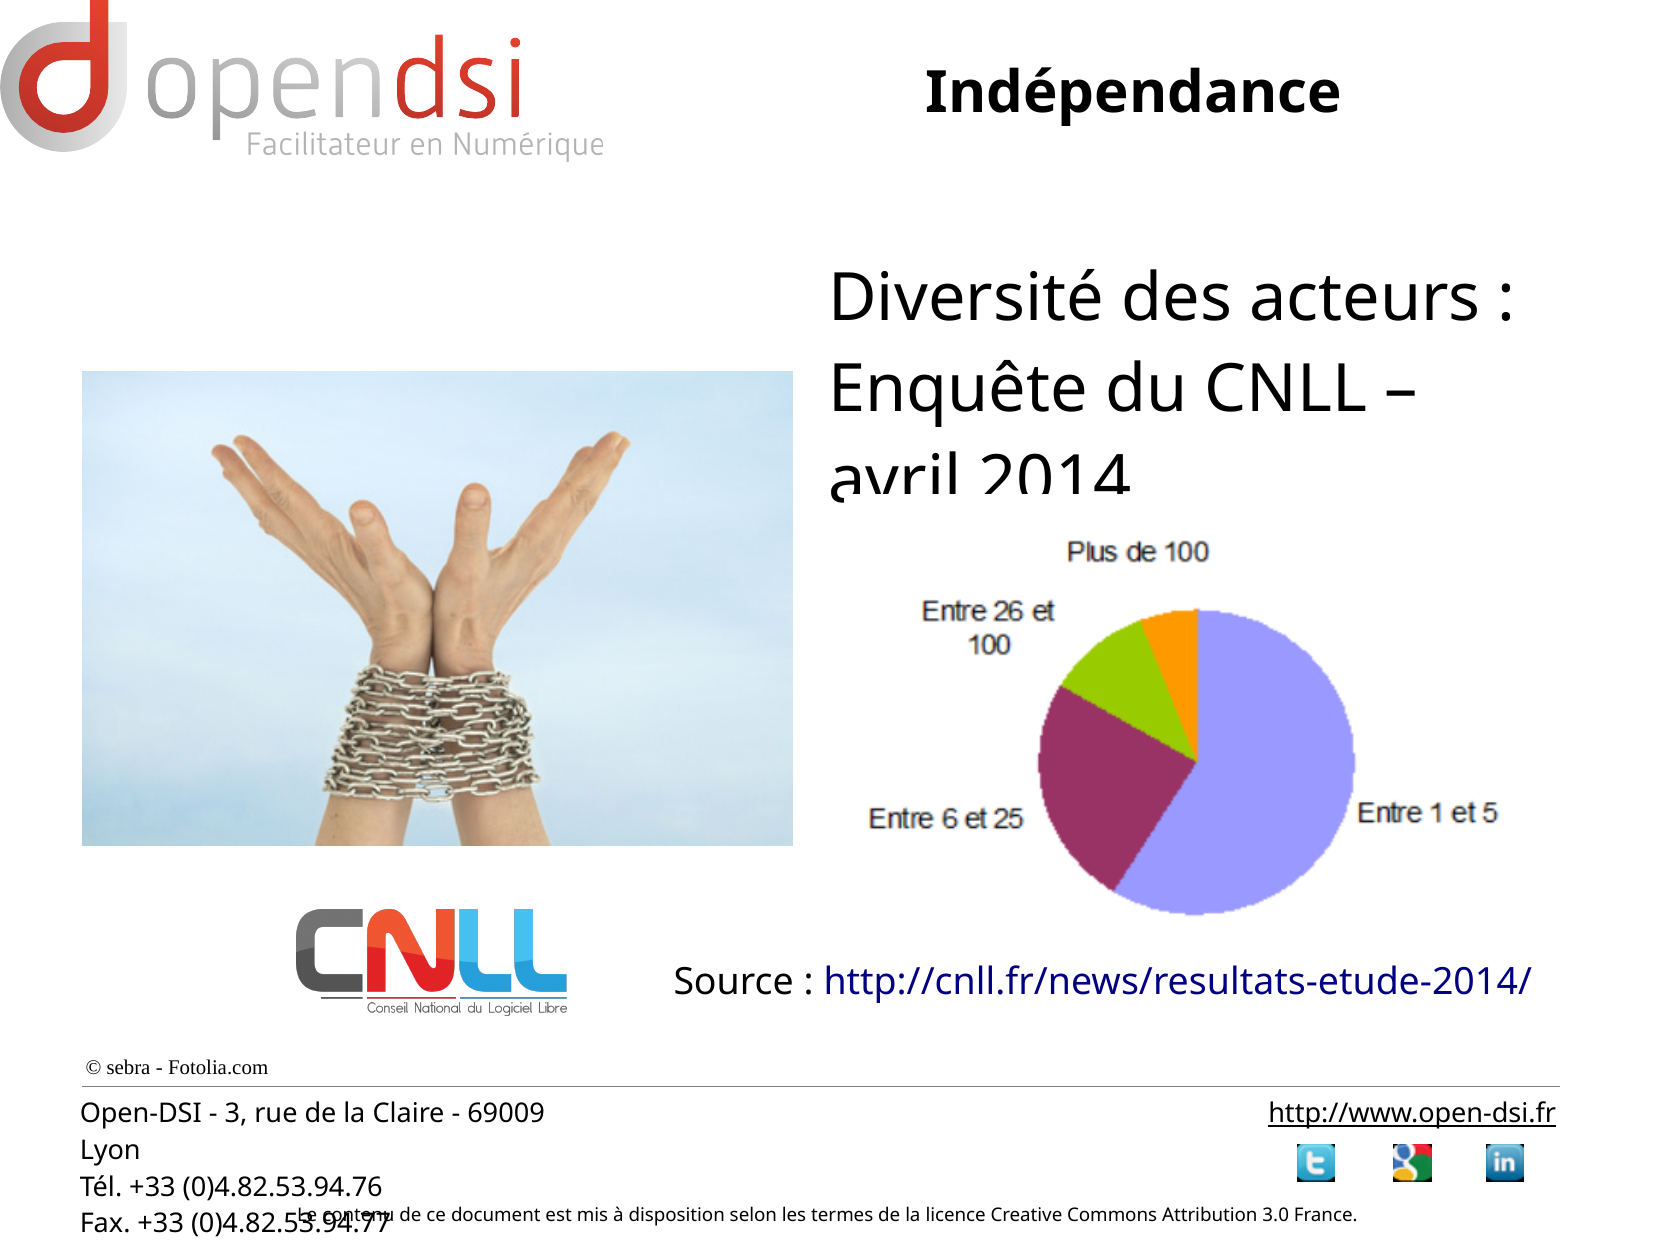

# Indépendance
Diversité des acteurs : Enquête du CNLL – avril 2014
Source : http://cnll.fr/news/resultats-etude-2014/
© sebra - Fotolia.com